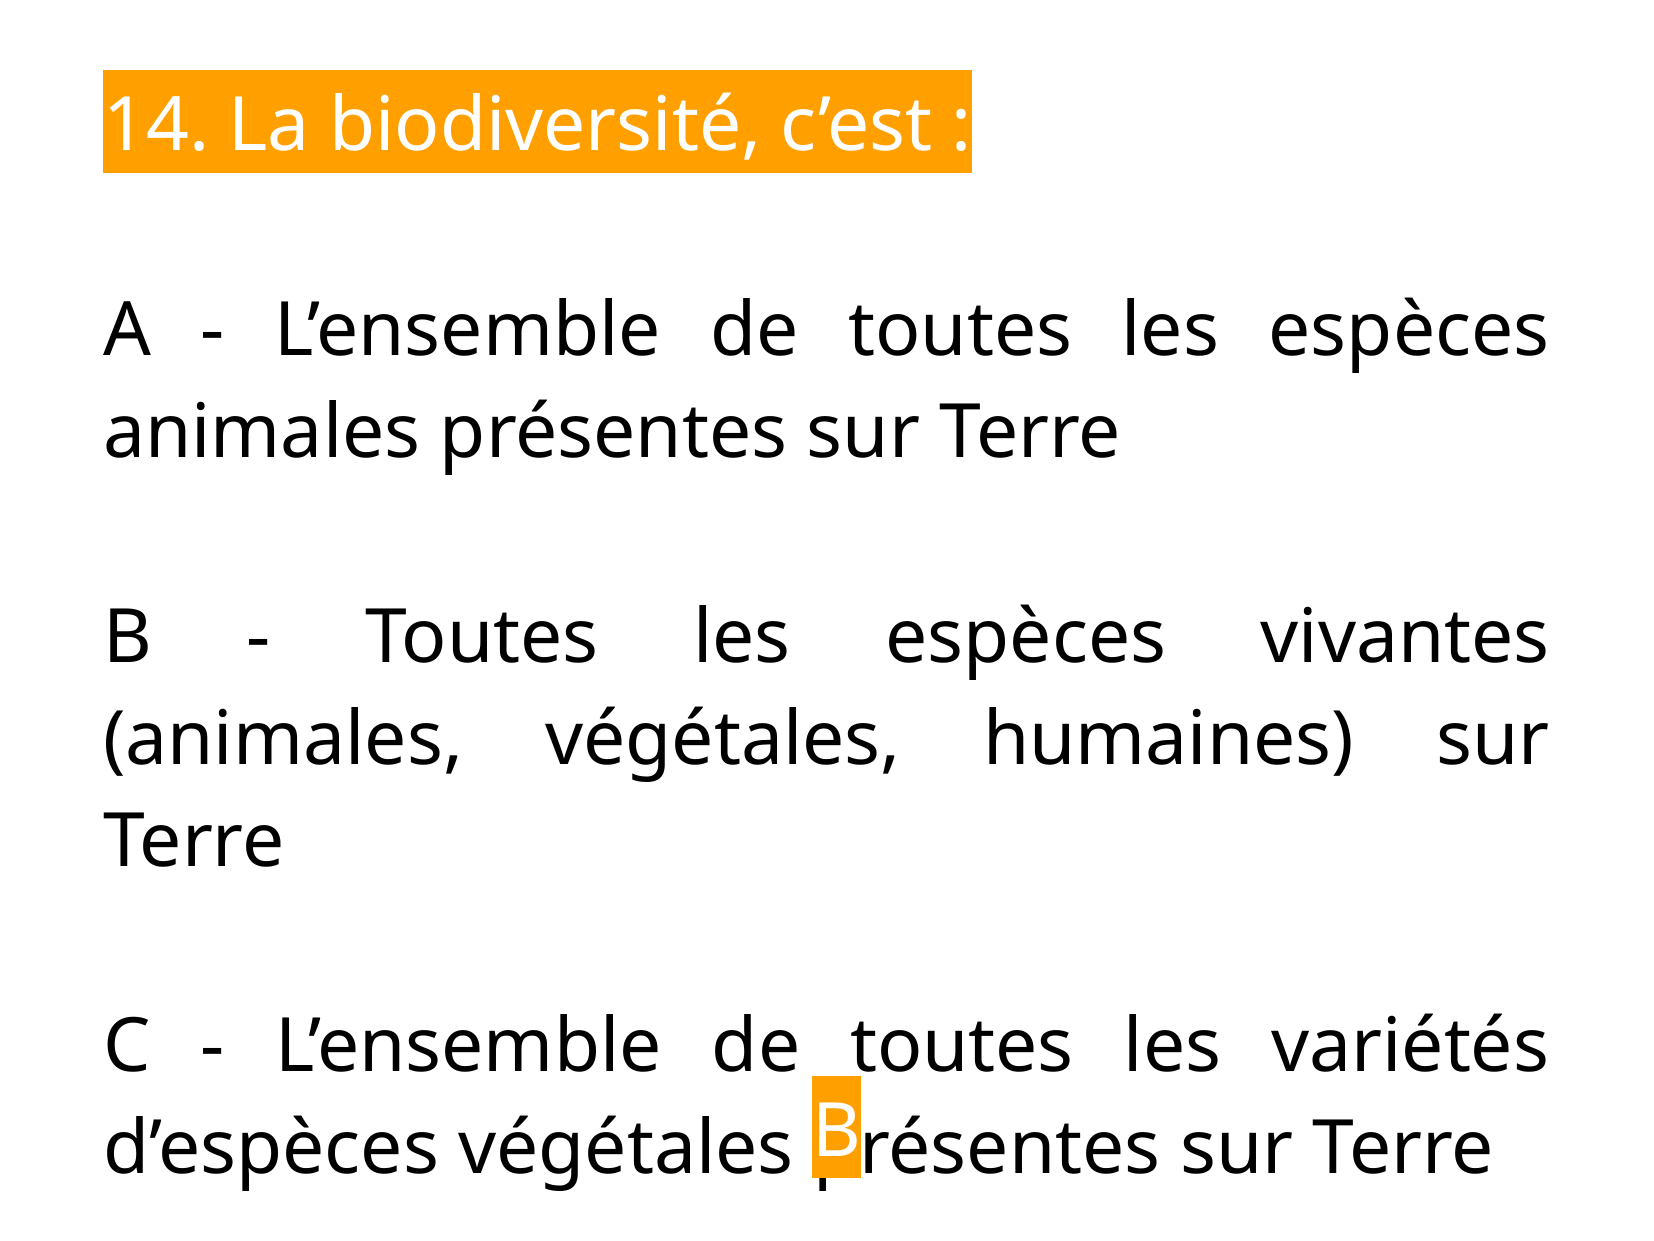

14. La biodiversité, c’est :
A - L’ensemble de toutes les espèces animales présentes sur Terre
B - Toutes les espèces vivantes (animales, végétales, humaines) sur Terre
C - L’ensemble de toutes les variétés d’espèces végétales présentes sur Terre
B